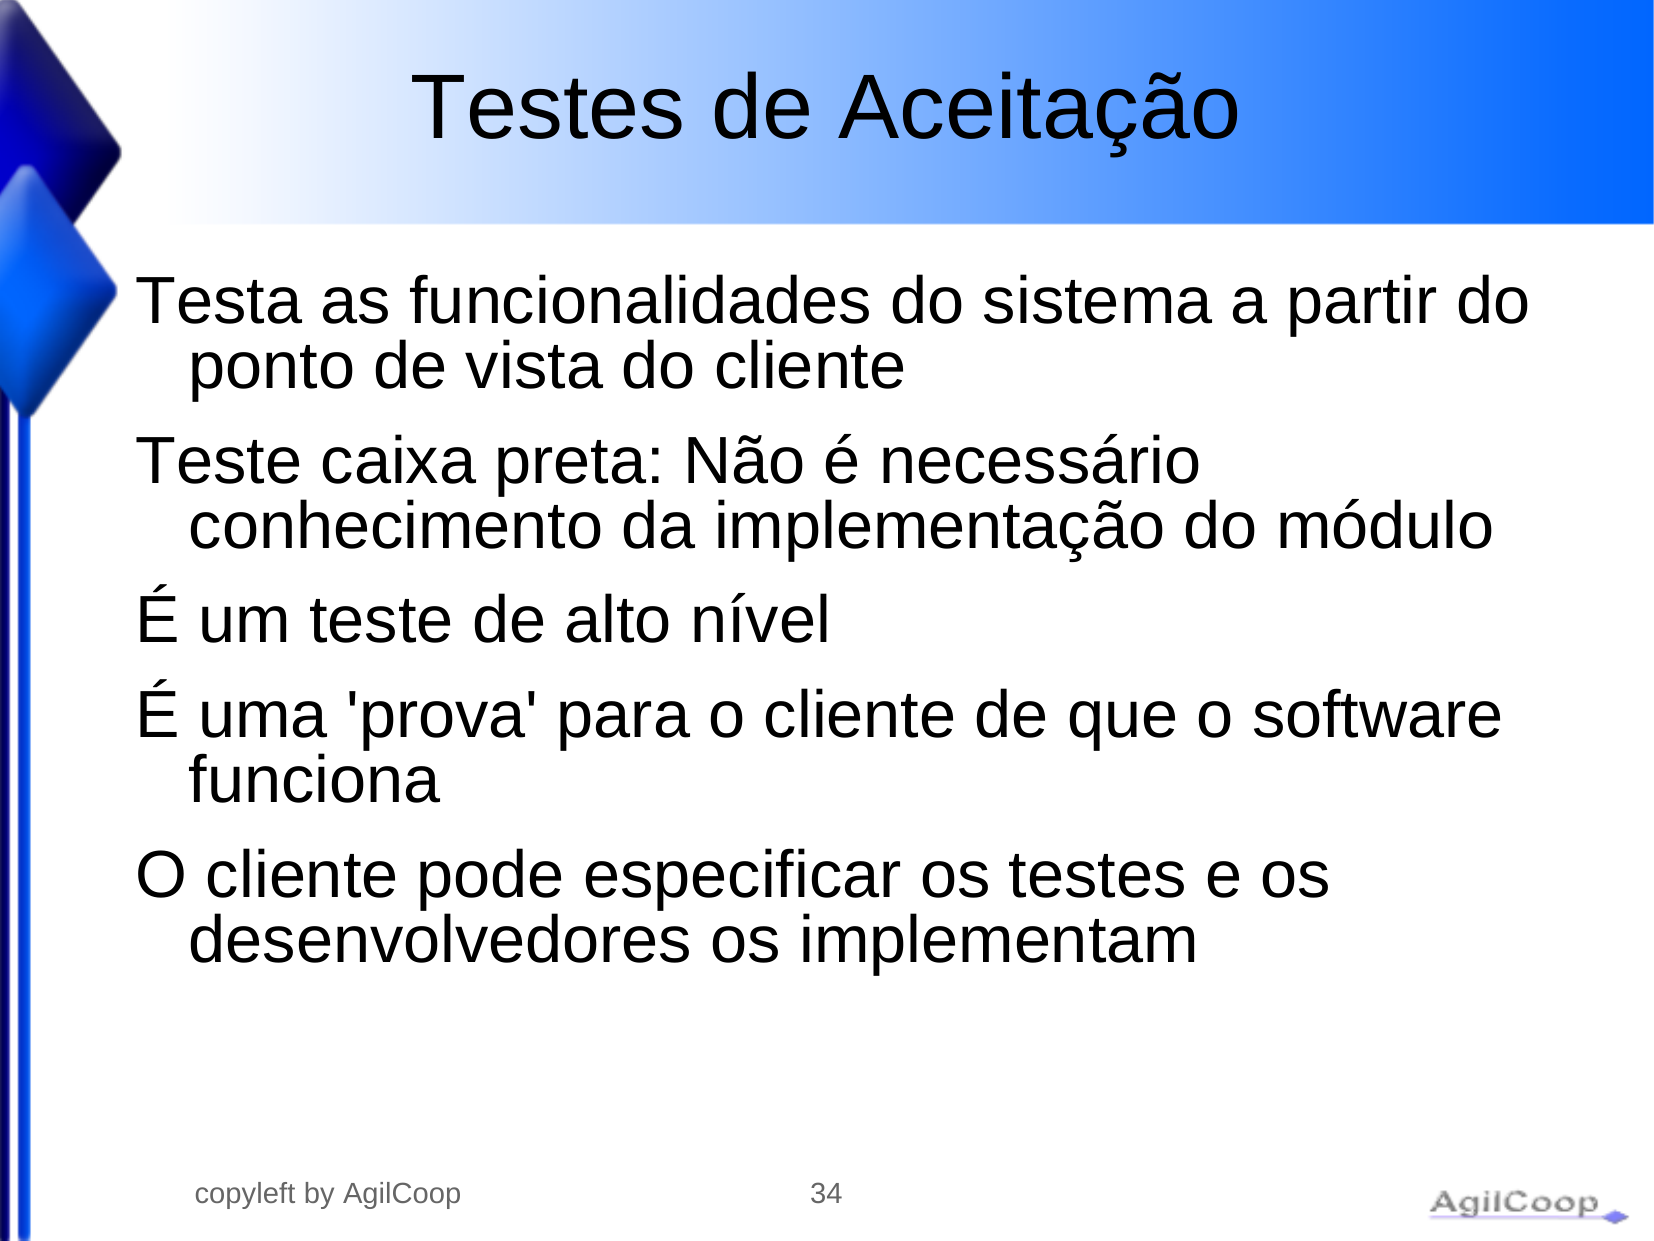

# Testes de Aceitação
Testa as funcionalidades do sistema a partir do ponto de vista do cliente
Teste caixa preta: Não é necessário conhecimento da implementação do módulo
É um teste de alto nível
É uma 'prova' para o cliente de que o software funciona
O cliente pode especificar os testes e os desenvolvedores os implementam
copyleft by AgilCoop
34